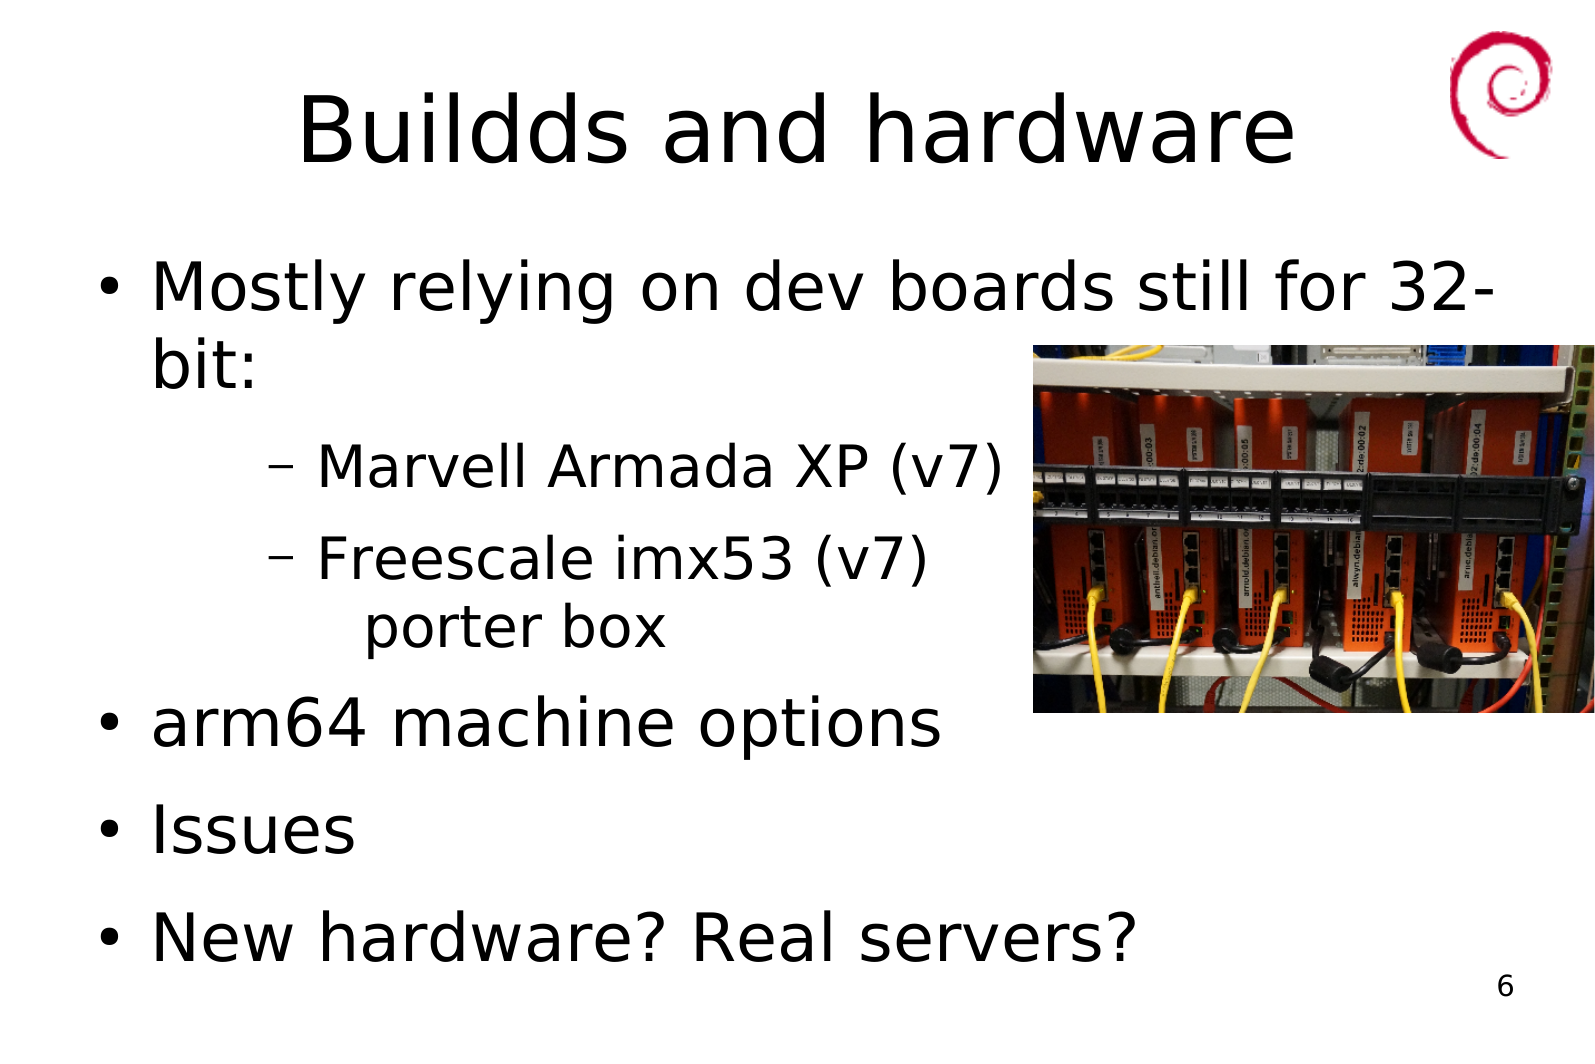

# Buildds and hardware
Mostly relying on dev boards still for 32-bit:
Marvell Armada XP (v7)
Freescale imx53 (v7)
porter box
arm64 machine options
Issues
New hardware? Real servers?
6